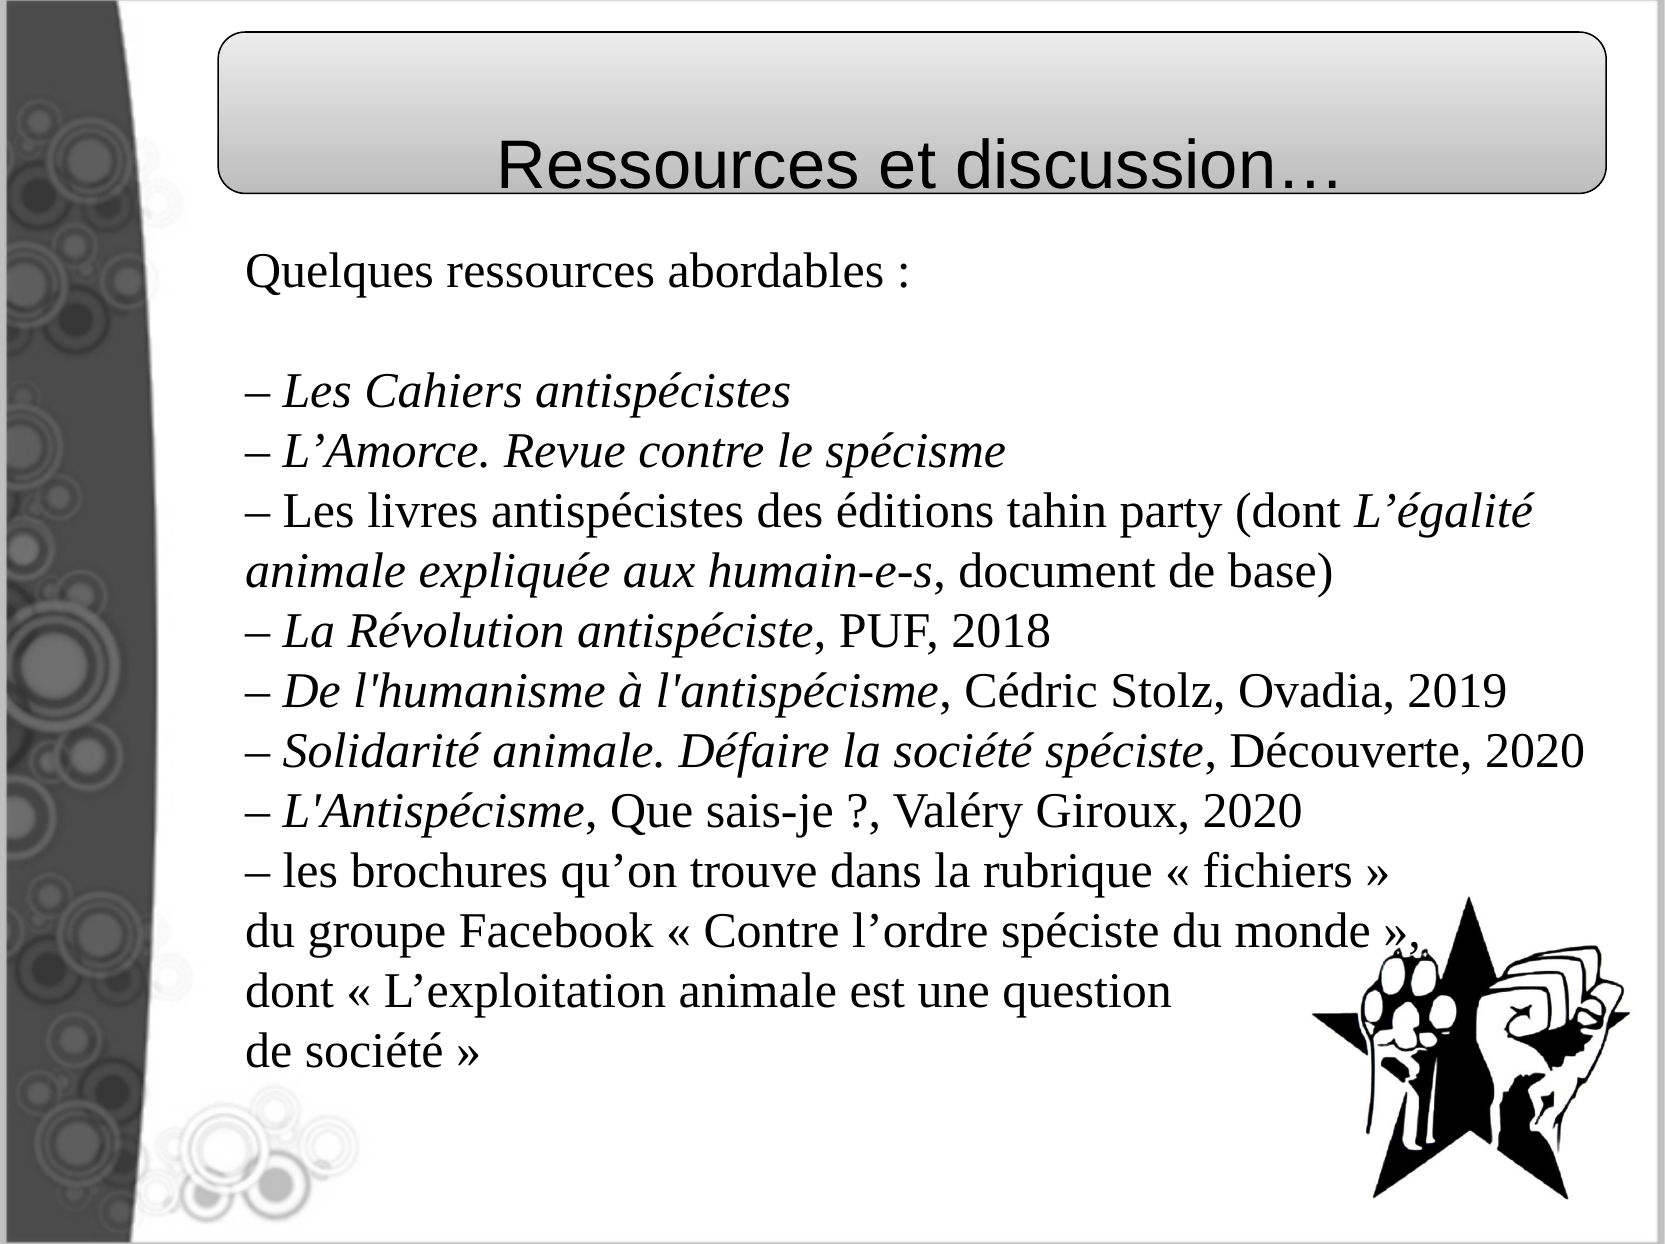

Ressources et discussion…
Quelques ressources abordables :
– Les Cahiers antispécistes
– L’Amorce. Revue contre le spécisme
– Les livres antispécistes des éditions tahin party (dont L’égalité animale expliquée aux humain-e-s, document de base)
– La Révolution antispéciste, PUF, 2018
– De l'humanisme à l'antispécisme, Cédric Stolz, Ovadia, 2019
– Solidarité animale. Défaire la société spéciste, Découverte, 2020
– L'Antispécisme, Que sais-je ?, Valéry Giroux, 2020
– les brochures qu’on trouve dans la rubrique « fichiers »
du groupe Facebook « Contre l’ordre spéciste du monde »,
dont « L’exploitation animale est une question
de société »